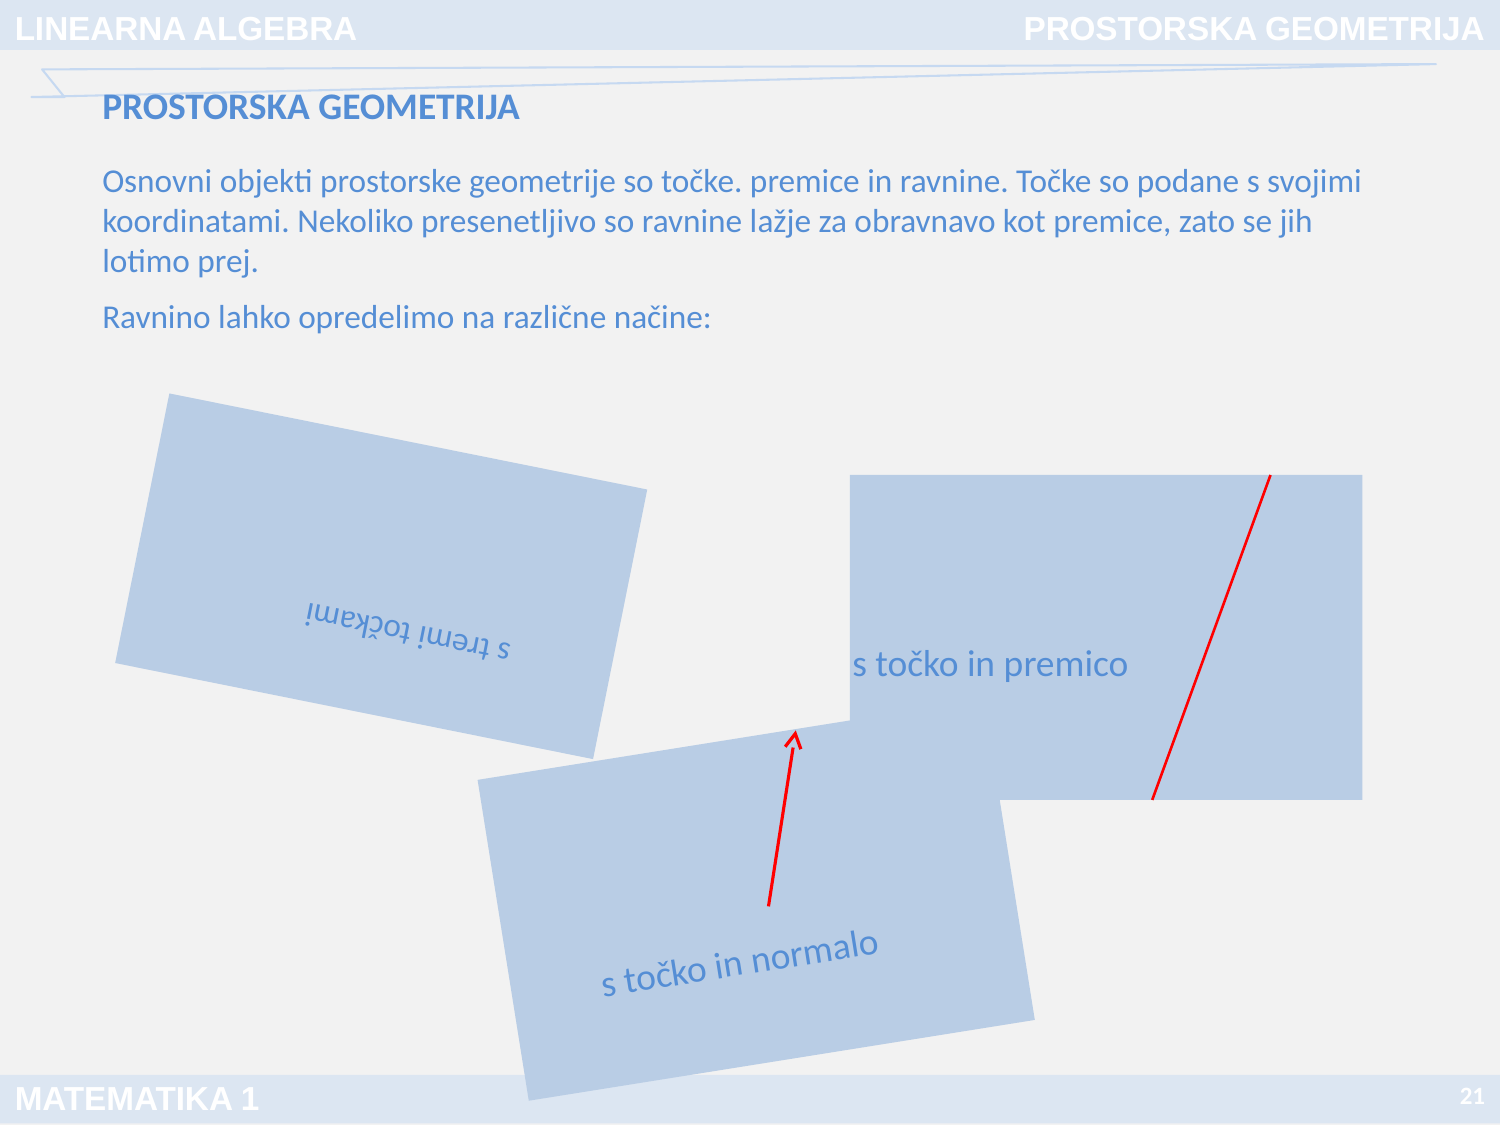

LINEARNA ALGEBRA
PROSTORSKA GEOMETRIJA
PROSTORSKA GEOMETRIJA
Osnovni objekti prostorske geometrije so točke. premice in ravnine. Točke so podane s svojimi koordinatami. Nekoliko presenetljivo so ravnine lažje za obravnavo kot premice, zato se jih lotimo prej.
Ravnino lahko opredelimo na različne načine:
s tremi točkami
s točko in premico
s točko in normalo
MATEMATIKA 1